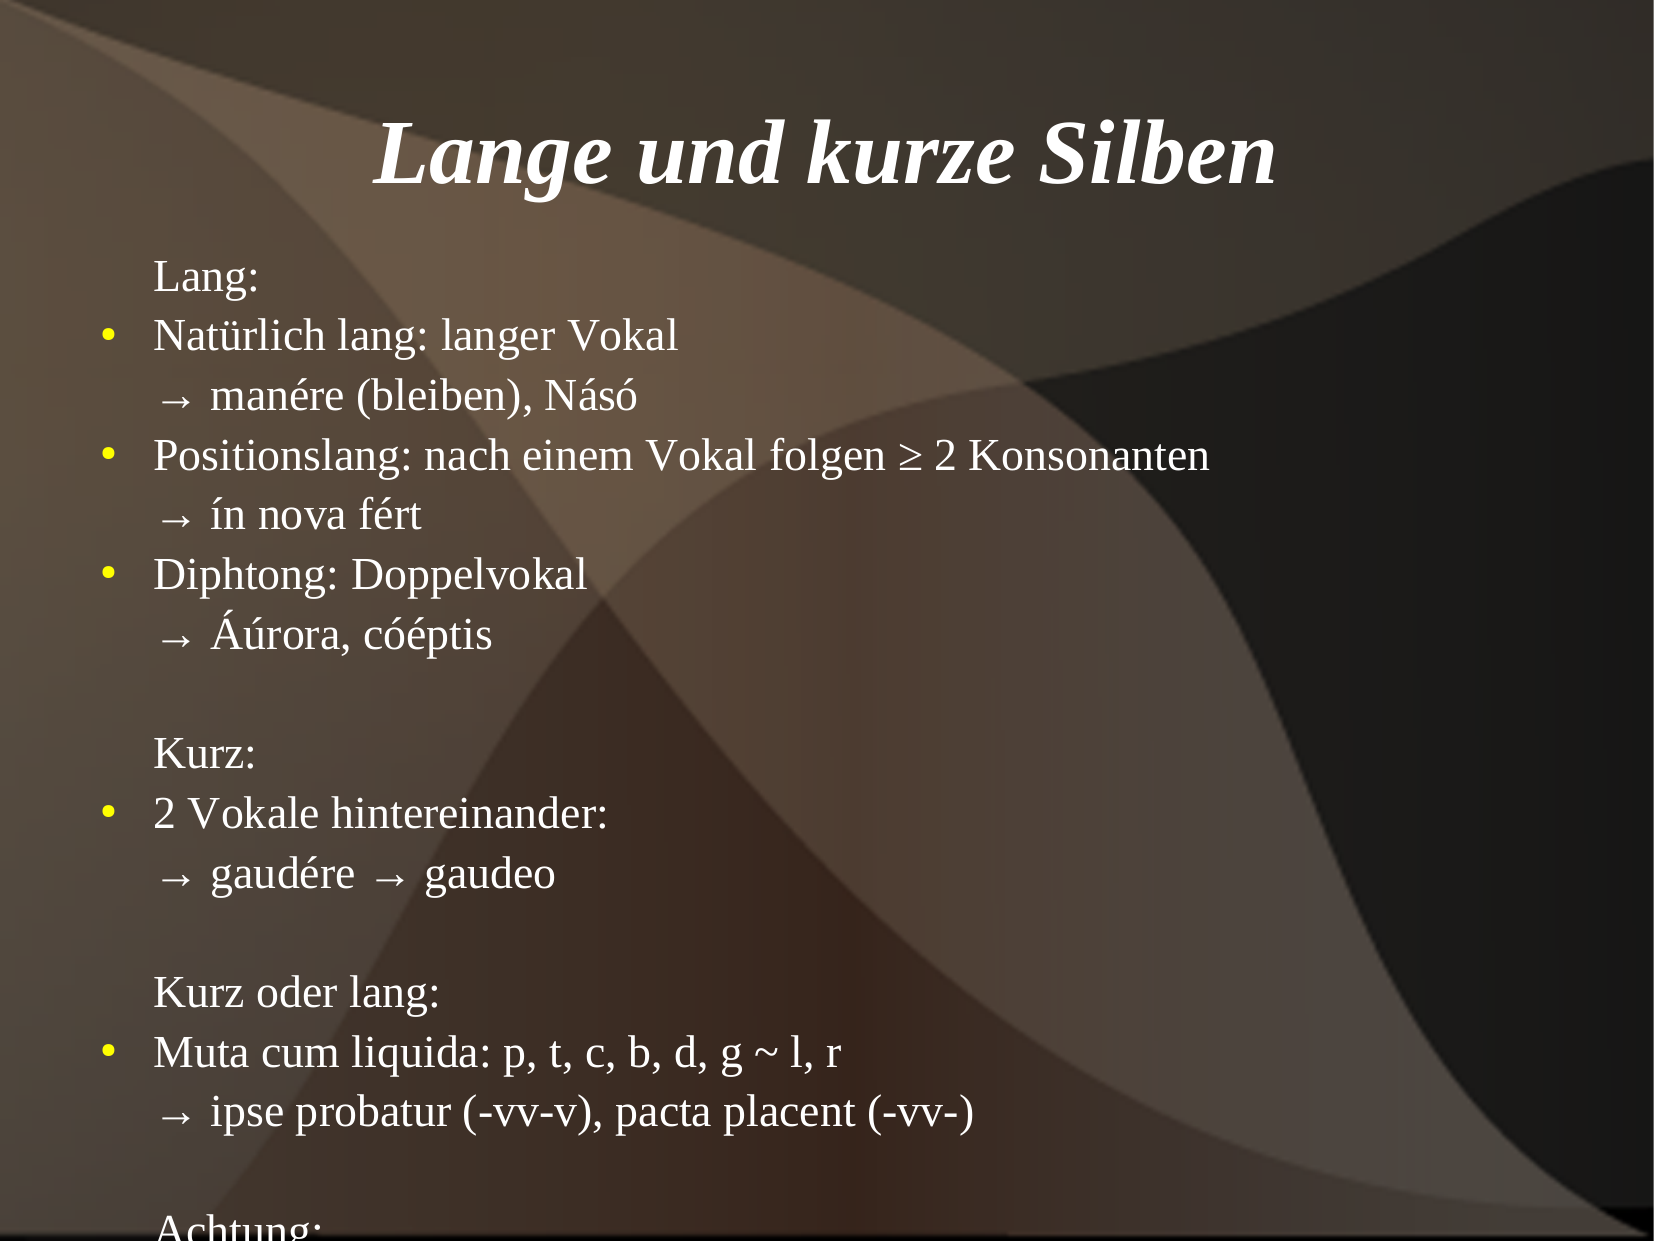

# Lange und kurze Silben
Lang:
Natürlich lang: langer Vokal
→ manére (bleiben), Násó
Positionslang: nach einem Vokal folgen ≥ 2 Konsonanten
→ ín nova fért
Diphtong: Doppelvokal
→ Áúrora, cóéptis
Kurz:
2 Vokale hintereinander:
→ gaudére → gaudeo
Kurz oder lang:
Muta cum liquida: p, t, c, b, d, g ~ l, r
→ ipse probatur (-vv-v), pacta placent (-vv-)
Achtung:
i vor einem Vokal = j → i ist hier keine alleinstehende Silbe
→ iudex, iam